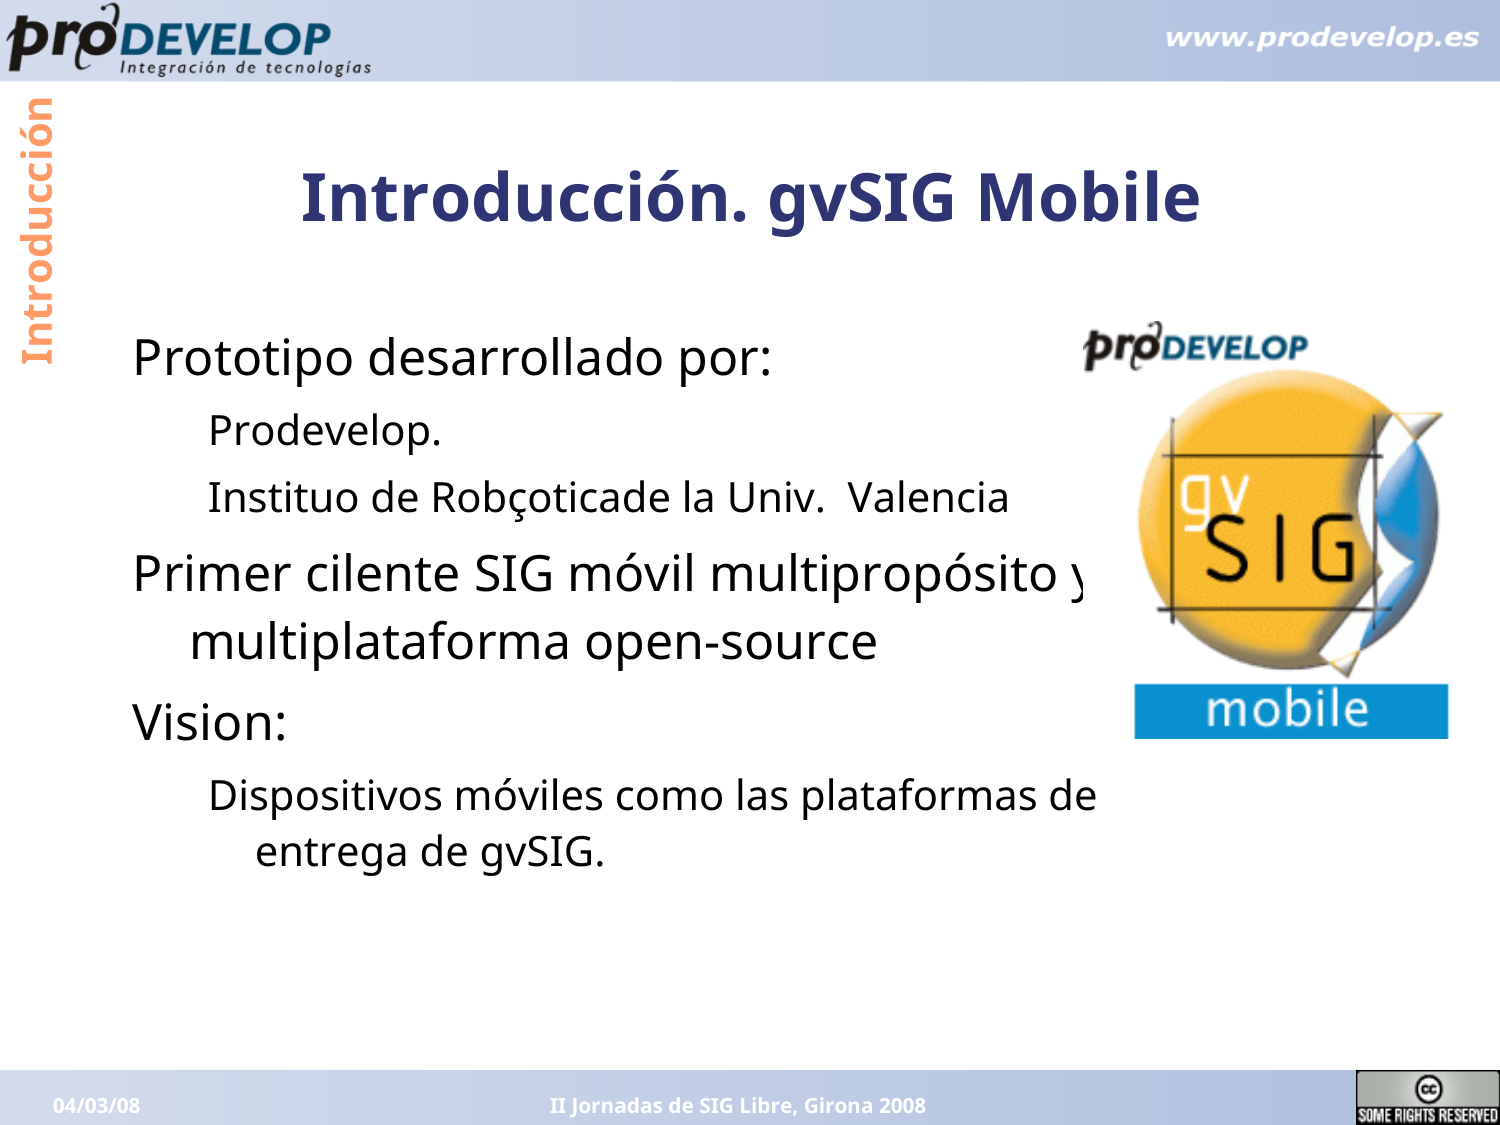

# Introducción. gvSIG Mobile
Introducción
Prototipo desarrollado por:
Prodevelop.
Instituo de Robçoticade la Univ. Valencia
Primer cilente SIG móvil multipropósito y multiplataforma open-source
Vision:
Dispositivos móviles como las plataformas de entrega de gvSIG.
25/10/2006
4
Plan Difusión Interna gvSIG v. 2.0